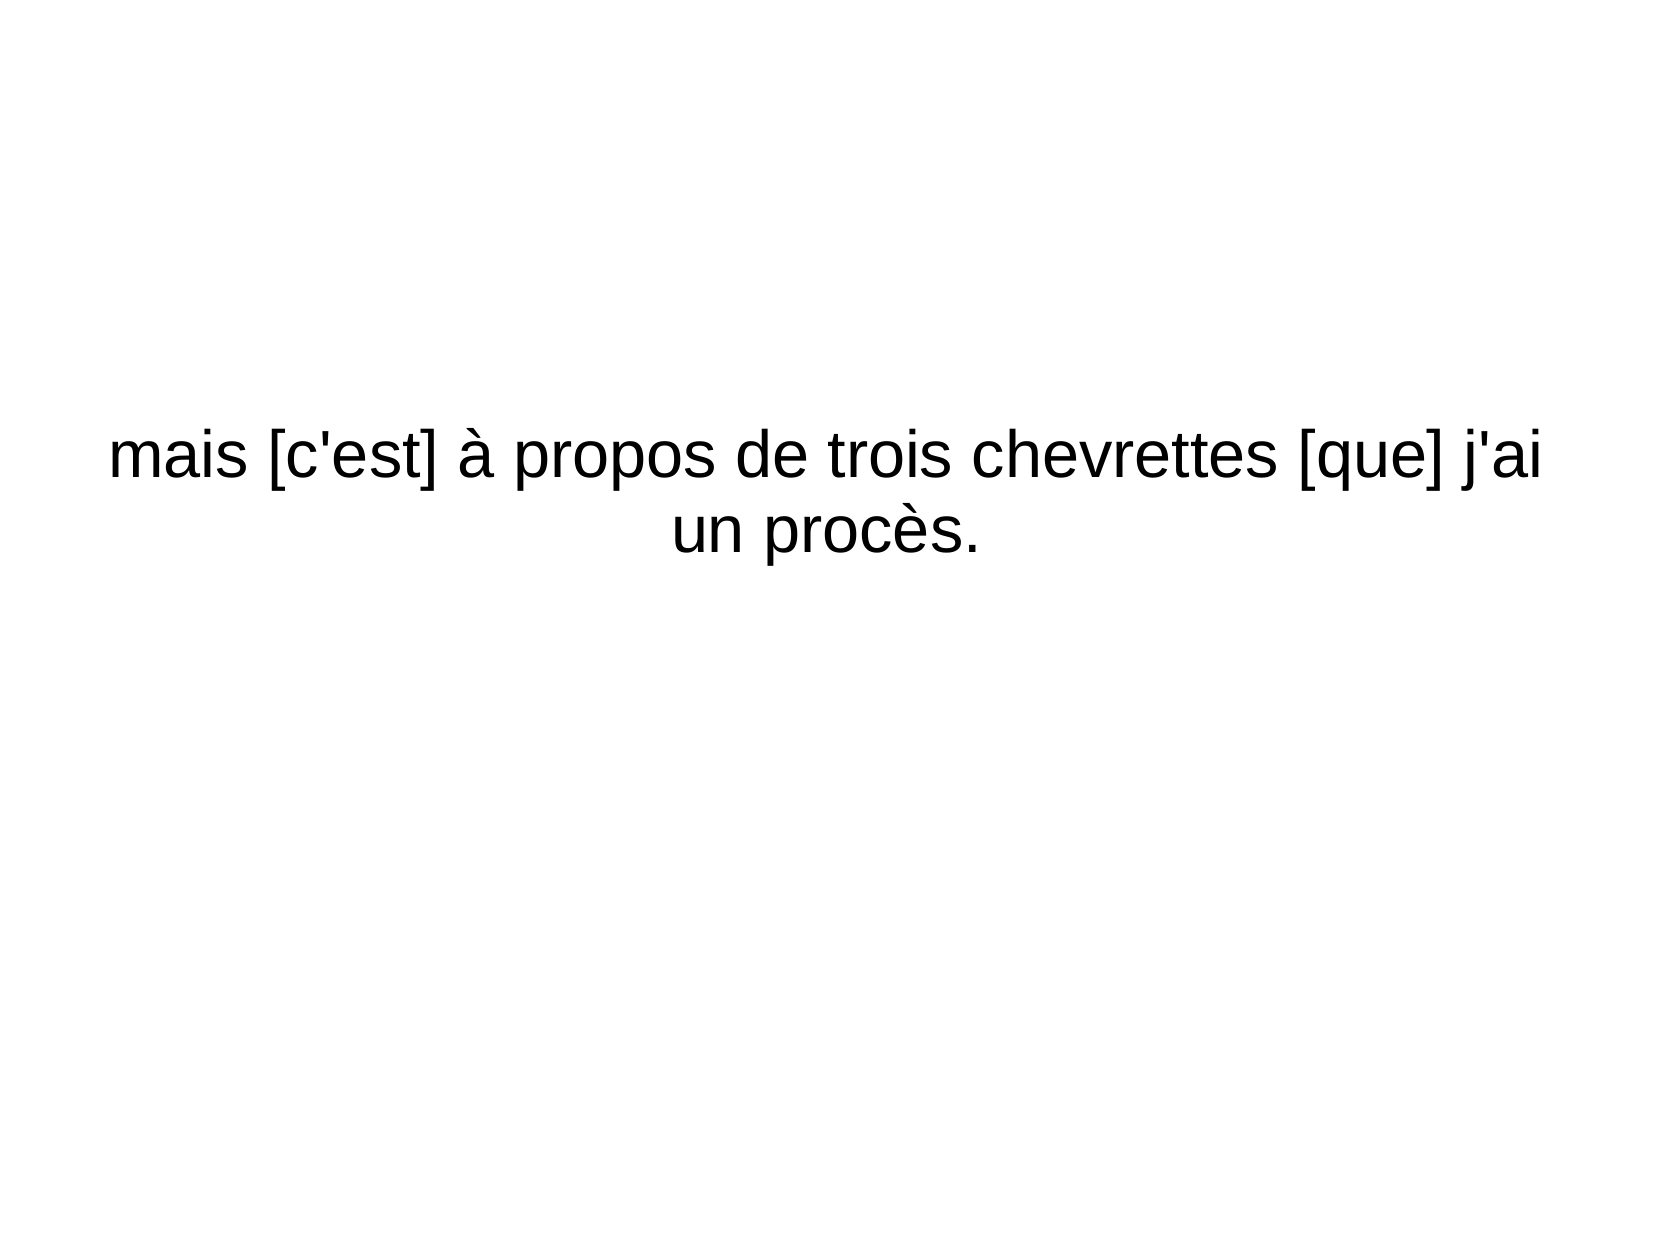

# mais [c'est] à propos de trois chevrettes [que] j'ai un procès.